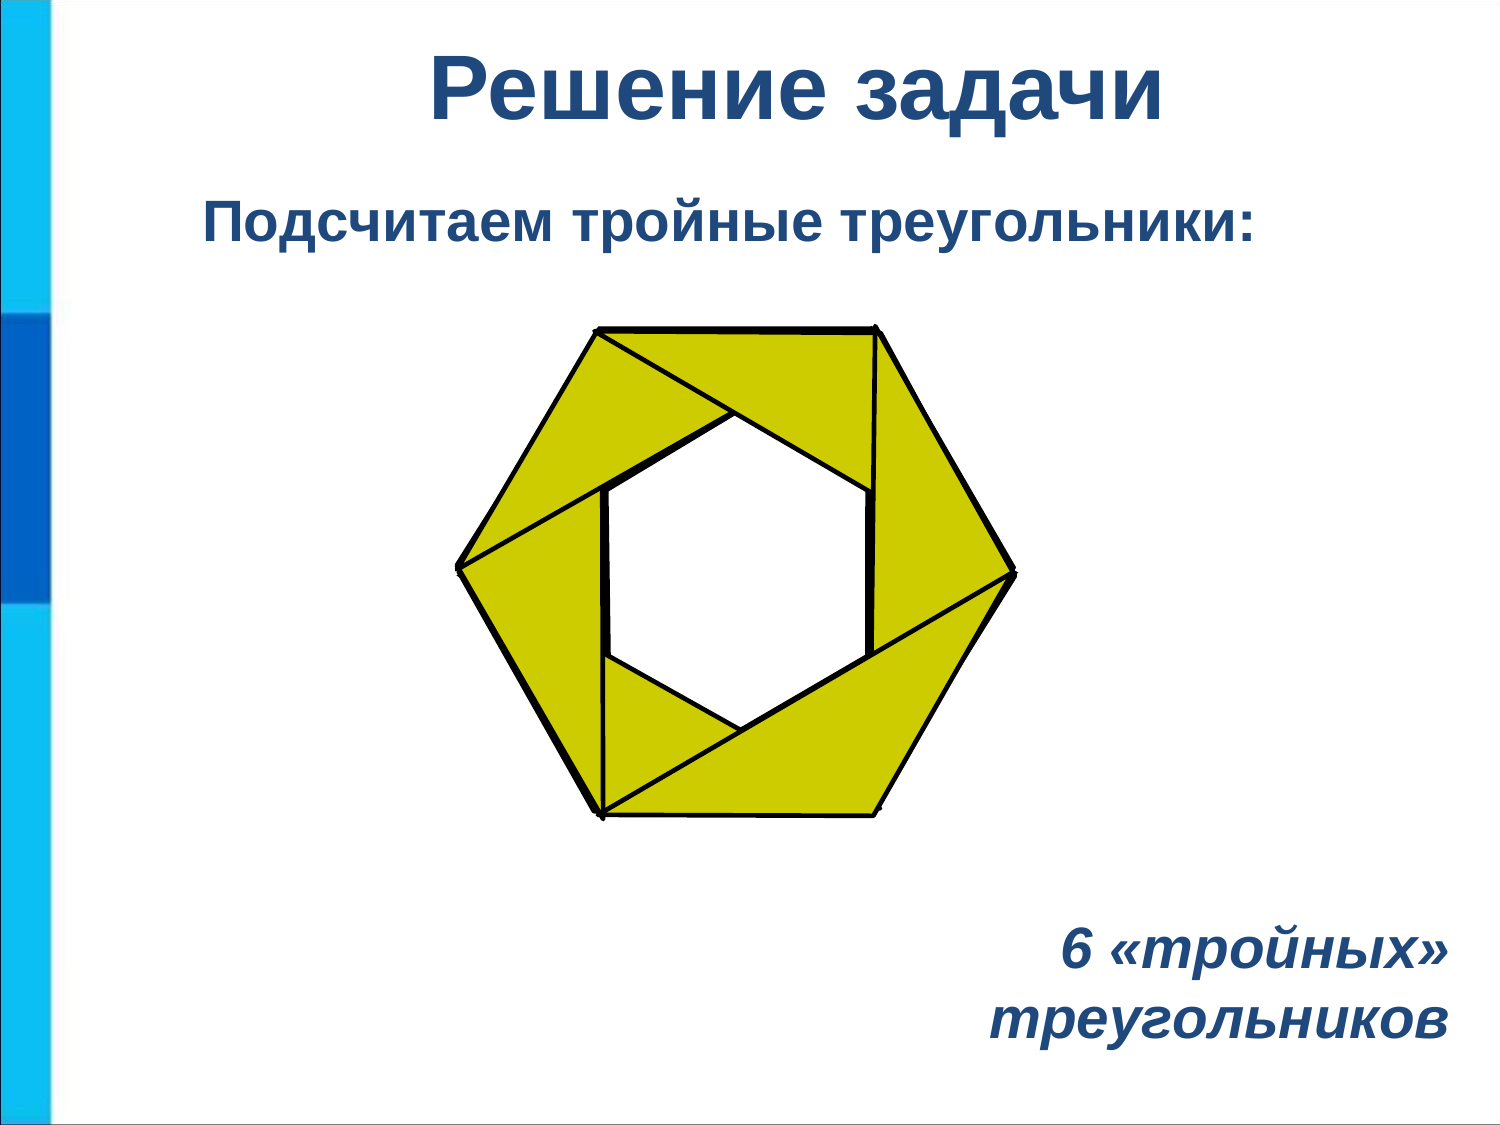

# Решение задачи
Подсчитаем тройные треугольники:
6 «тройных»
треугольников